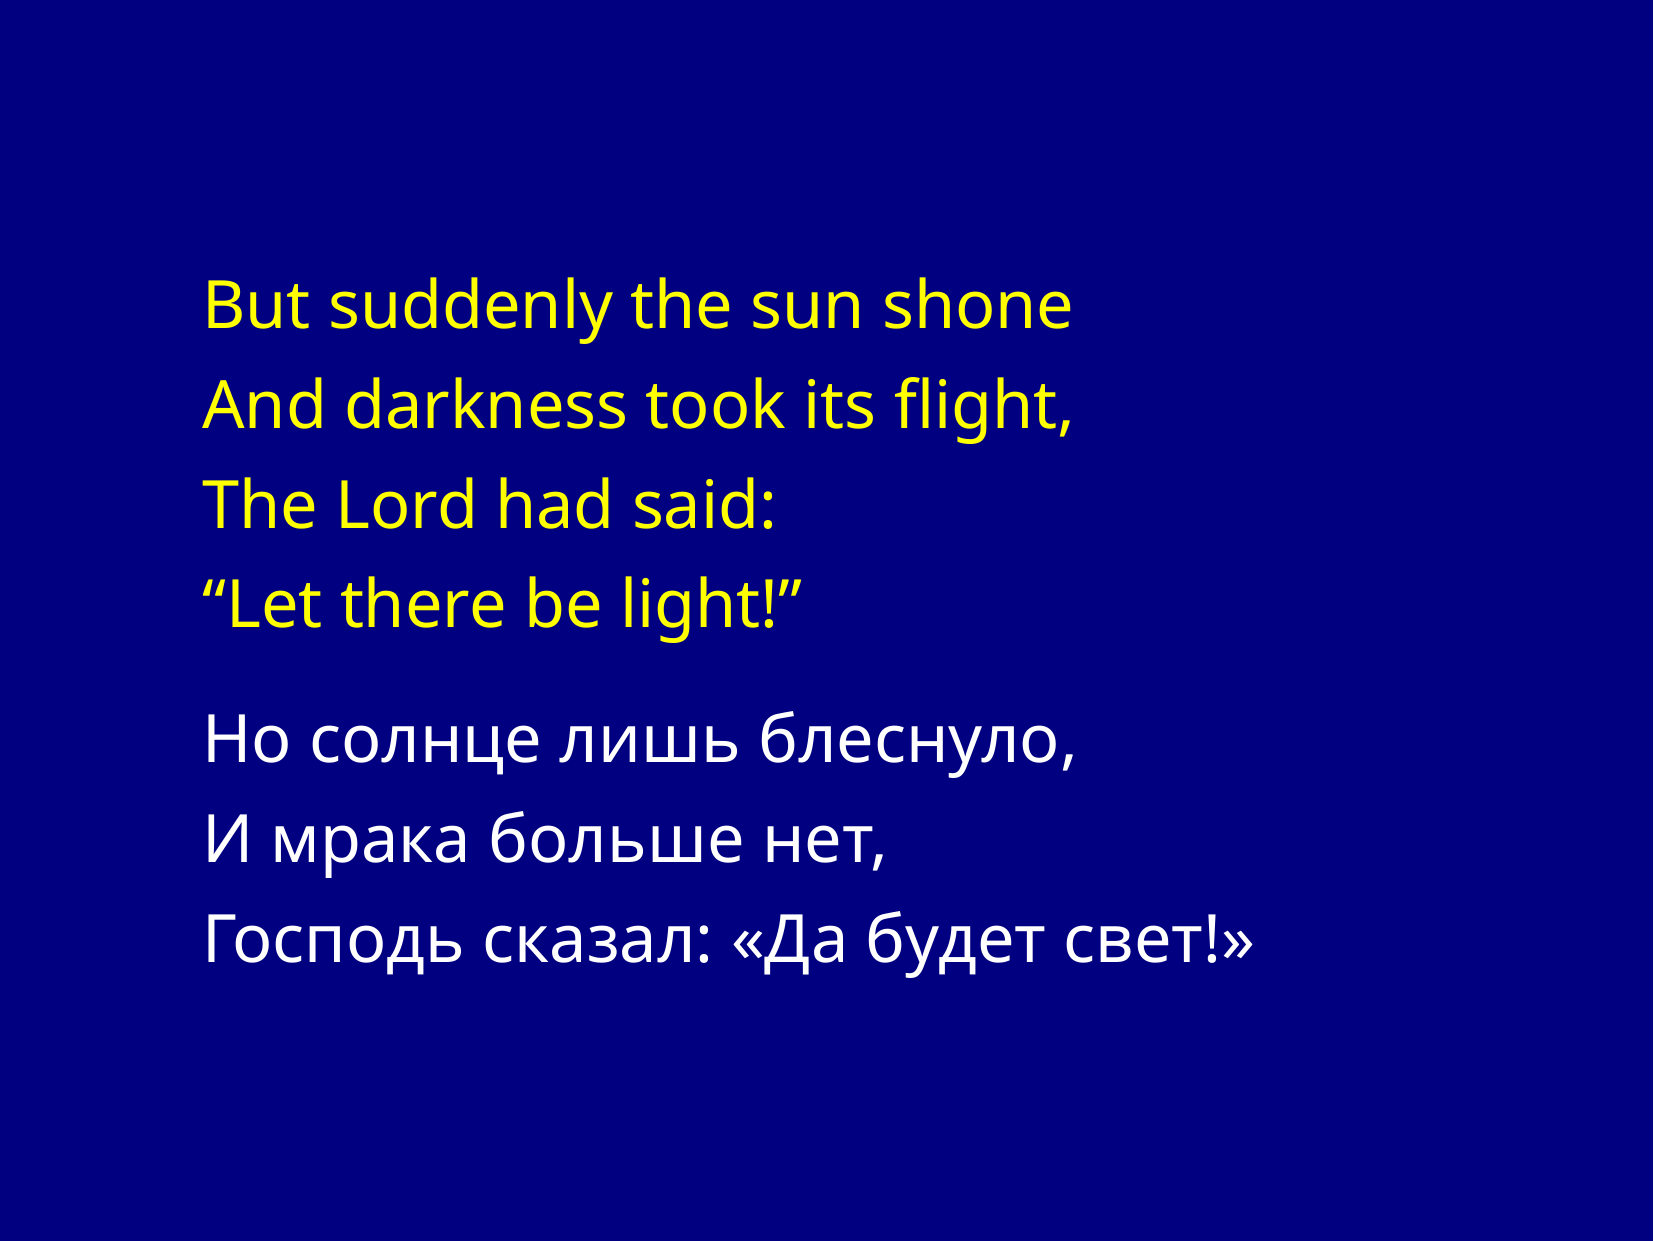

But suddenly the sun shone
	And darkness took its flight,
	The Lord had said:
	“Let there be light!”
	Но солнце лишь блеснуло,
	И мрака больше нет,
	Господь сказал: «Да будет свет!»